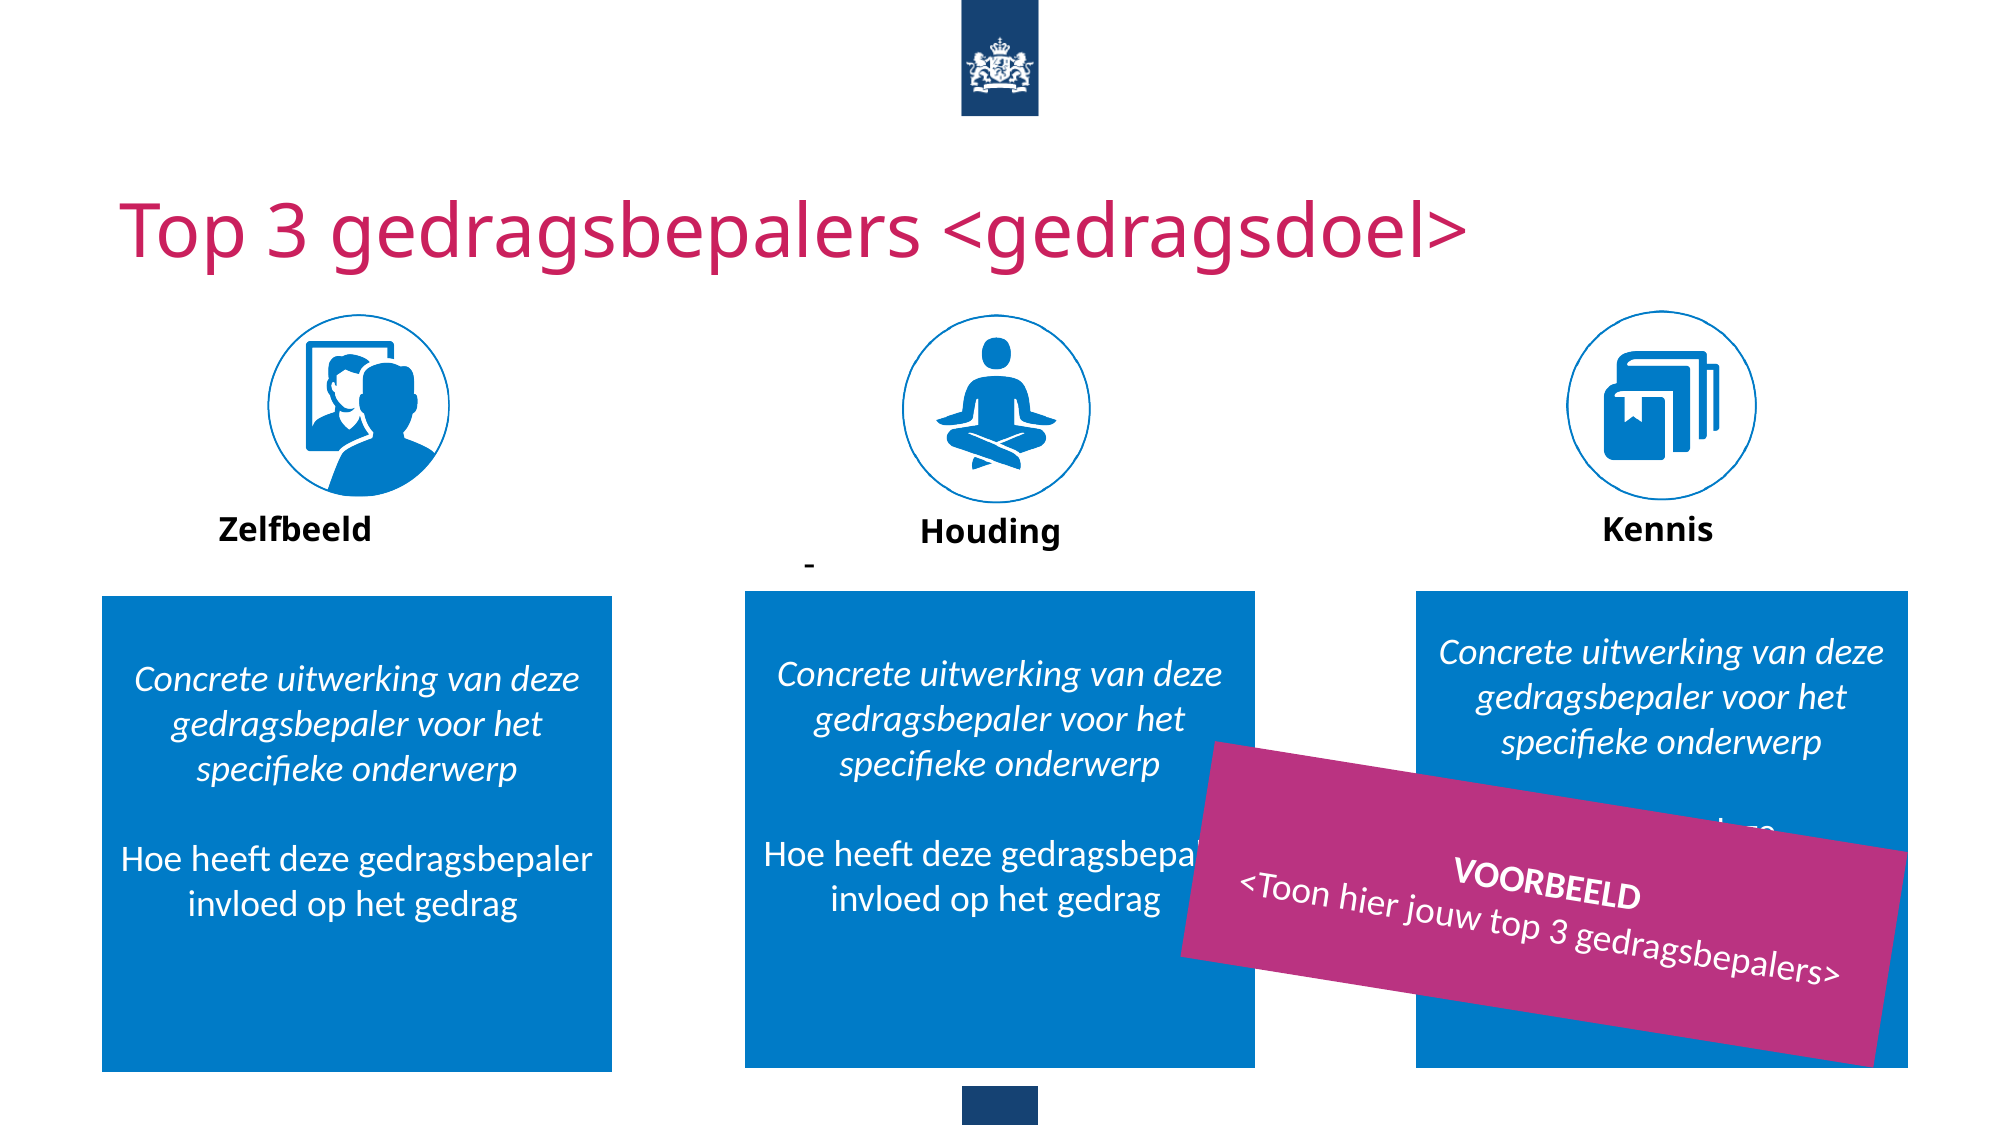

Top 3 gedragsbepalers <gedragsdoel>
Kennis
Zelfbeeld
Houding
Interventiestrategie 1e
Concrete uitwerking van deze gedragsbepaler voor het specifieke onderwerp
Hoe heeft deze gedragsbepaler invloed op het gedrag
Concrete uitwerking van deze gedragsbepaler voor het specifieke onderwerp
Hoe heeft deze gedragsbepaler invloed op het gedrag
Concrete uitwerking van deze gedragsbepaler voor het specifieke onderwerp
Hoe heeft deze gedragsbepaler invloed op het gedrag
VOORBEELD
<Toon hier jouw top 3 gedragsbepalers>